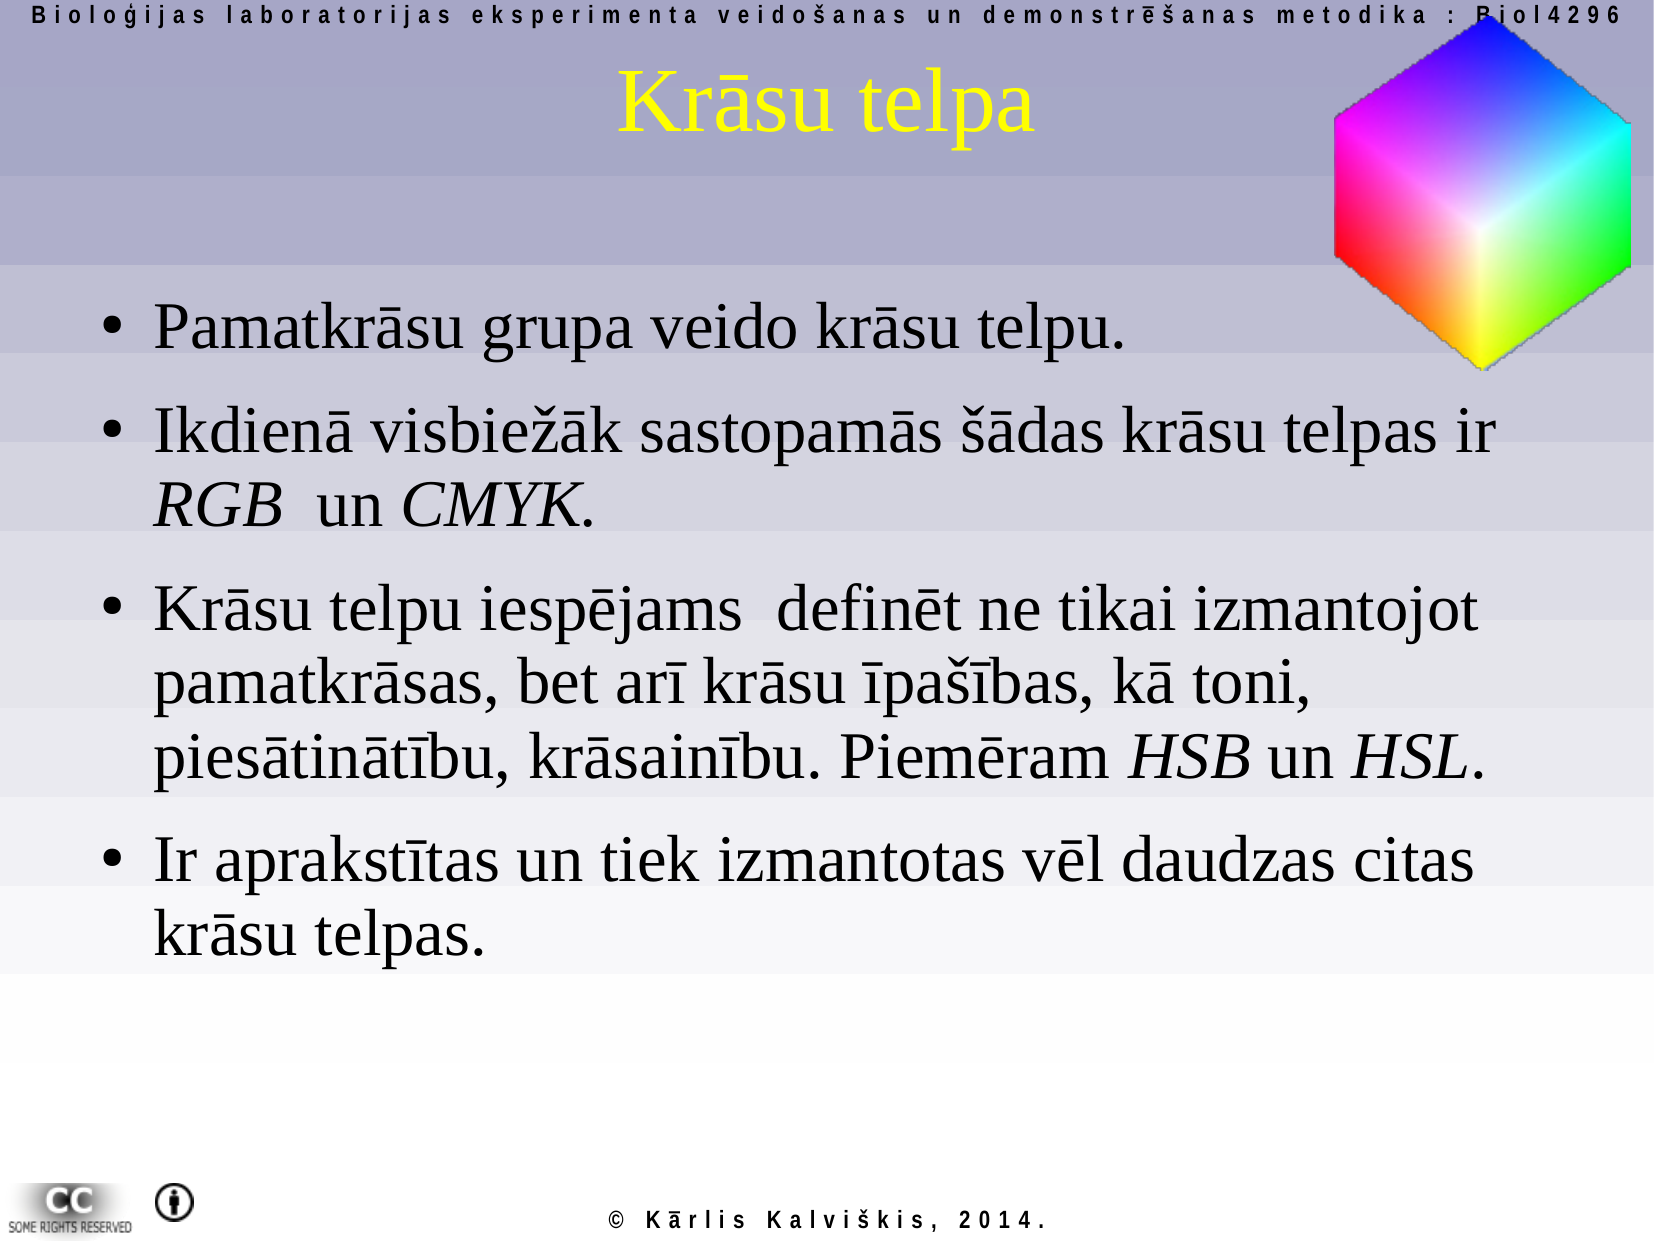

# Krāsu telpa
Pamatkrāsu grupa veido krāsu telpu.
Ikdienā visbiežāk sastopamās šādas krāsu telpas ir RGB un CMYK.
Krāsu telpu iespējams definēt ne tikai izmantojot pamatkrāsas, bet arī krāsu īpašības, kā toni, piesātinātību, krāsainību. Piemēram HSB un HSL.
Ir aprakstītas un tiek izmantotas vēl daudzas citas krāsu telpas.